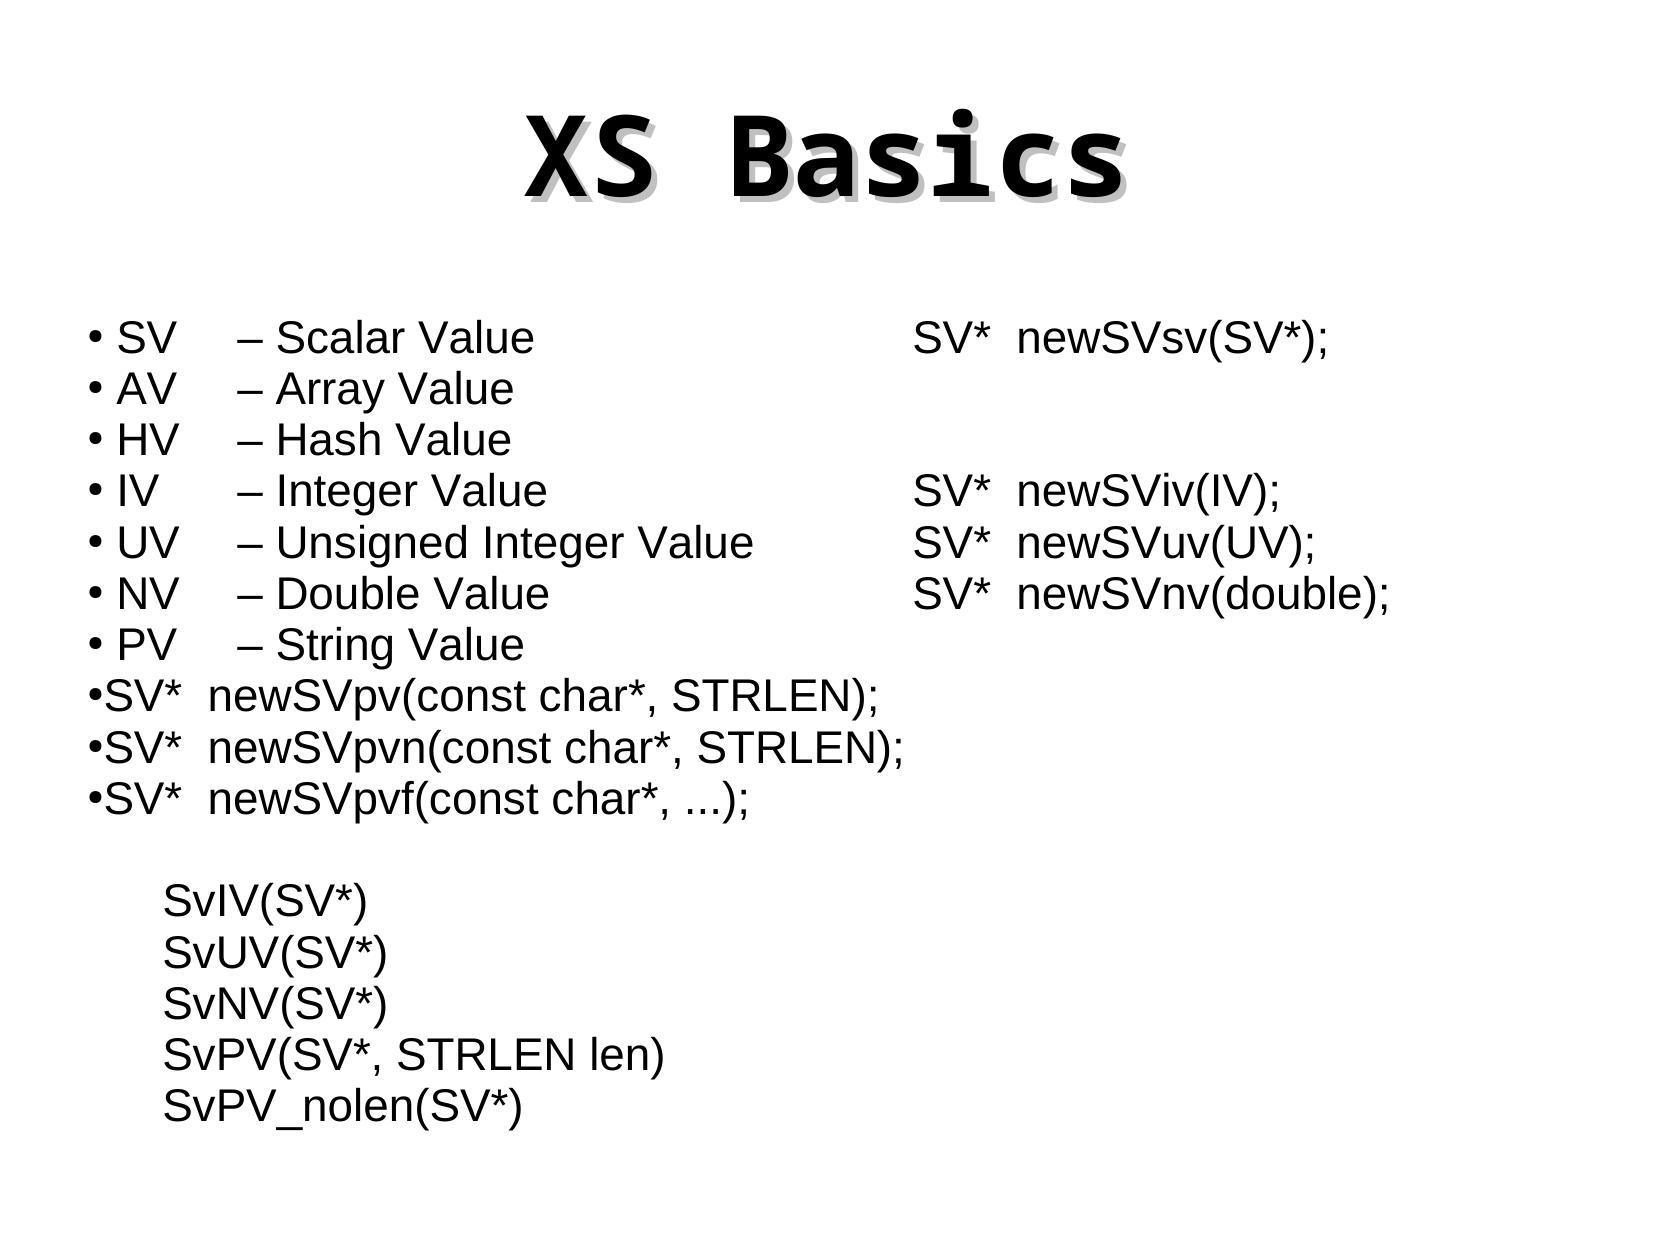

# XS Basics
 SV	– Scalar Value						SV* newSVsv(SV*);
 AV	– Array Value
 HV	– Hash Value
 IV		– Integer Value					SV* newSViv(IV);
 UV	– Unsigned Integer Value			SV* newSVuv(UV);
 NV	– Double Value					SV* newSVnv(double);
 PV	– String Value
SV* newSVpv(const char*, STRLEN);
SV* newSVpvn(const char*, STRLEN);
SV* newSVpvf(const char*, ...);
	SvIV(SV*)
	SvUV(SV*)
	SvNV(SV*)
	SvPV(SV*, STRLEN len)
	SvPV_nolen(SV*)